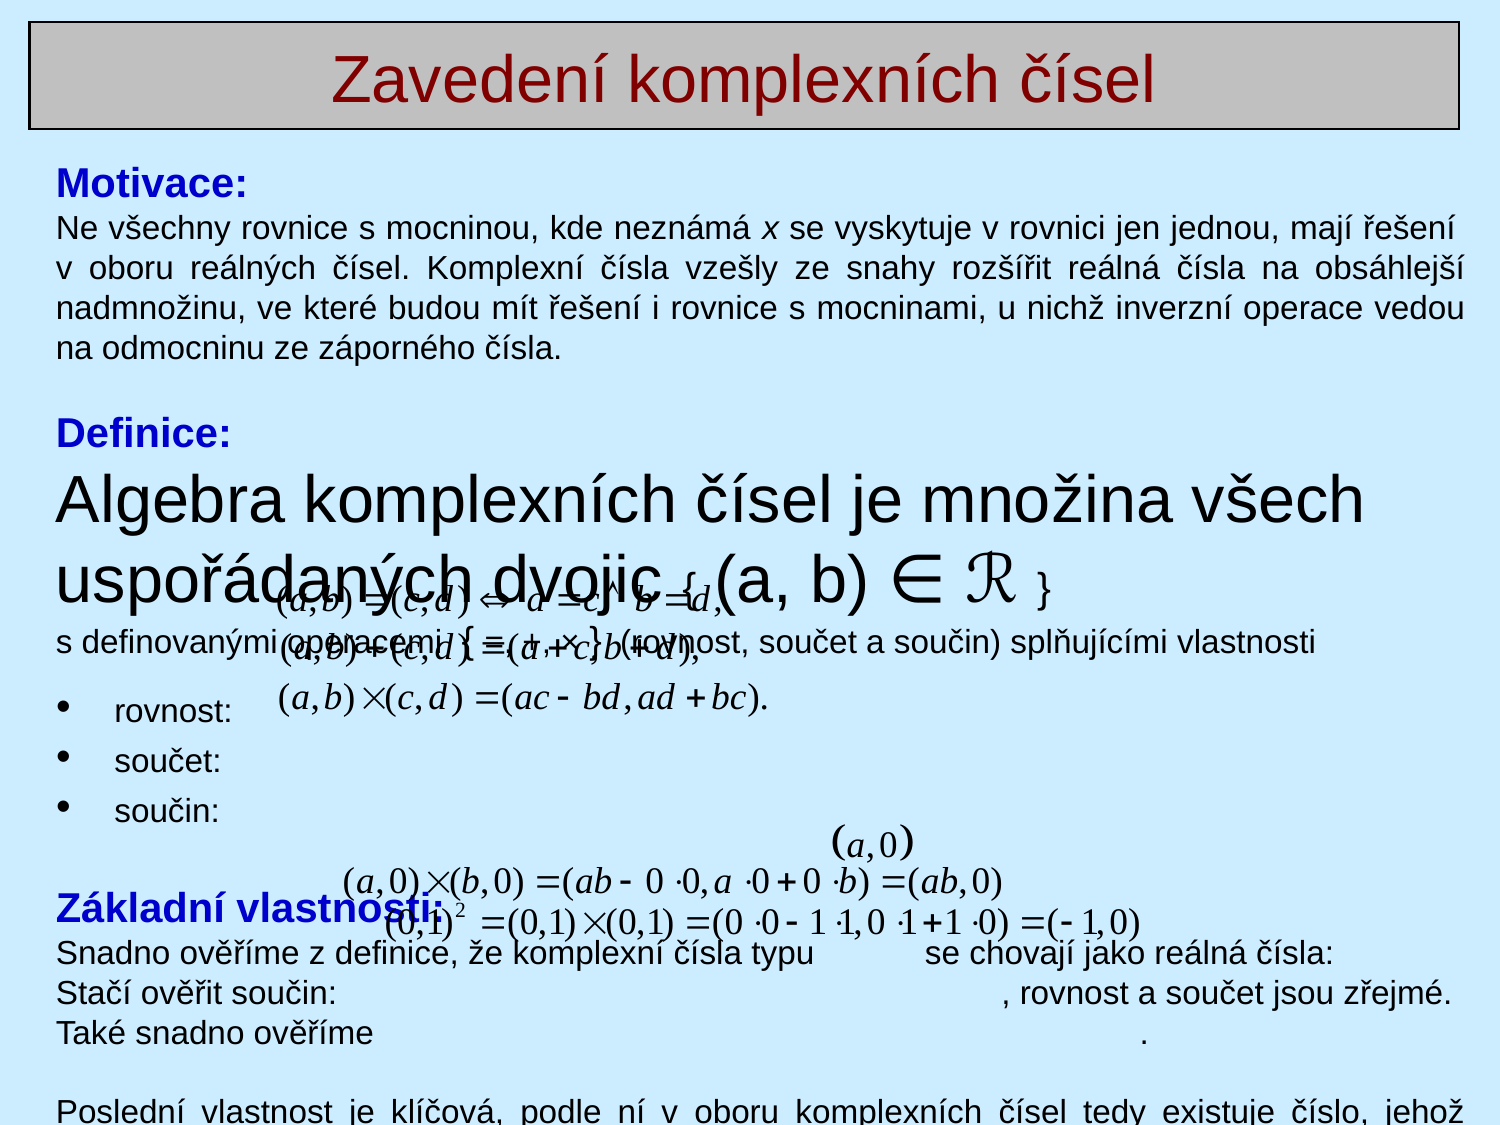

# Zavedení komplexních čísel
Motivace:
Ne všechny rovnice s mocninou, kde neznámá x se vyskytuje v rovnici jen jednou, mají řešení
v oboru reálných čísel. Komplexní čísla vzešly ze snahy rozšířit reálná čísla na obsáhlejší nadmnožinu, ve které budou mít řešení i rovnice s mocninami, u nichž inverzní operace vedou na odmocninu ze záporného čísla.
Definice:
Algebra komplexních čísel je množina všech uspořádaných dvojic { (a, b) ∈ ℛ }
s definovanými operacemi { =, +, × } (rovnost, součet a součin) splňujícími vlastnosti
 rovnost:
 součet:
 součin:
Základní vlastnosti:
Snadno ověříme z definice, že komplexní čísla typu se chovají jako reálná čísla:
Stačí ověřit součin: , rovnost a součet jsou zřejmé.
Také snadno ověříme .
Poslední vlastnost je klíčová, podle ní v oboru komplexních čísel tedy existuje číslo, jehož druhá mocnina je záporná. Taková vlastnost se neobjevuje u žádného reálného čísla.